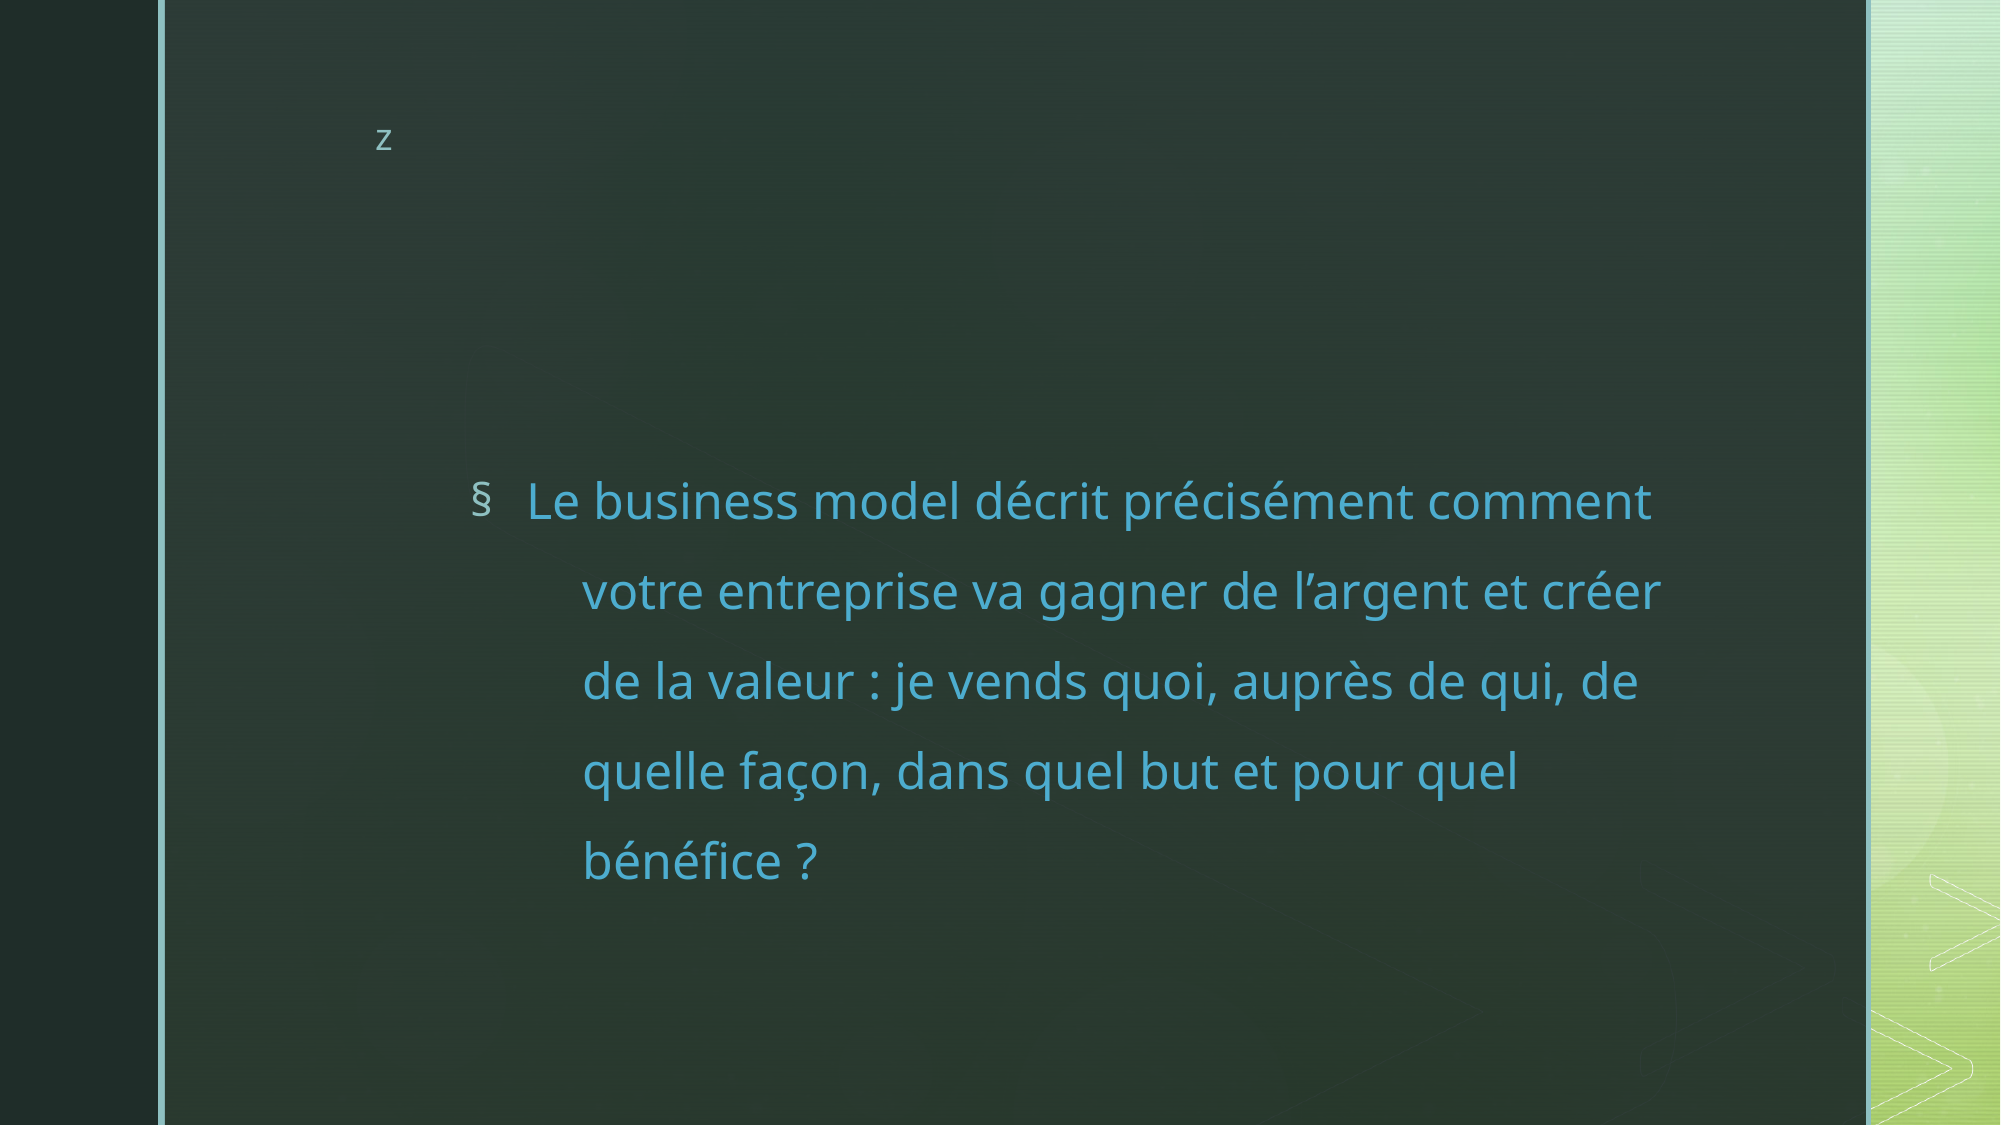

# Le business model décrit précisément comment votre entreprise va gagner de l’argent et créer de la valeur : je vends quoi, auprès de qui, de quelle façon, dans quel but et pour quel bénéfice ?